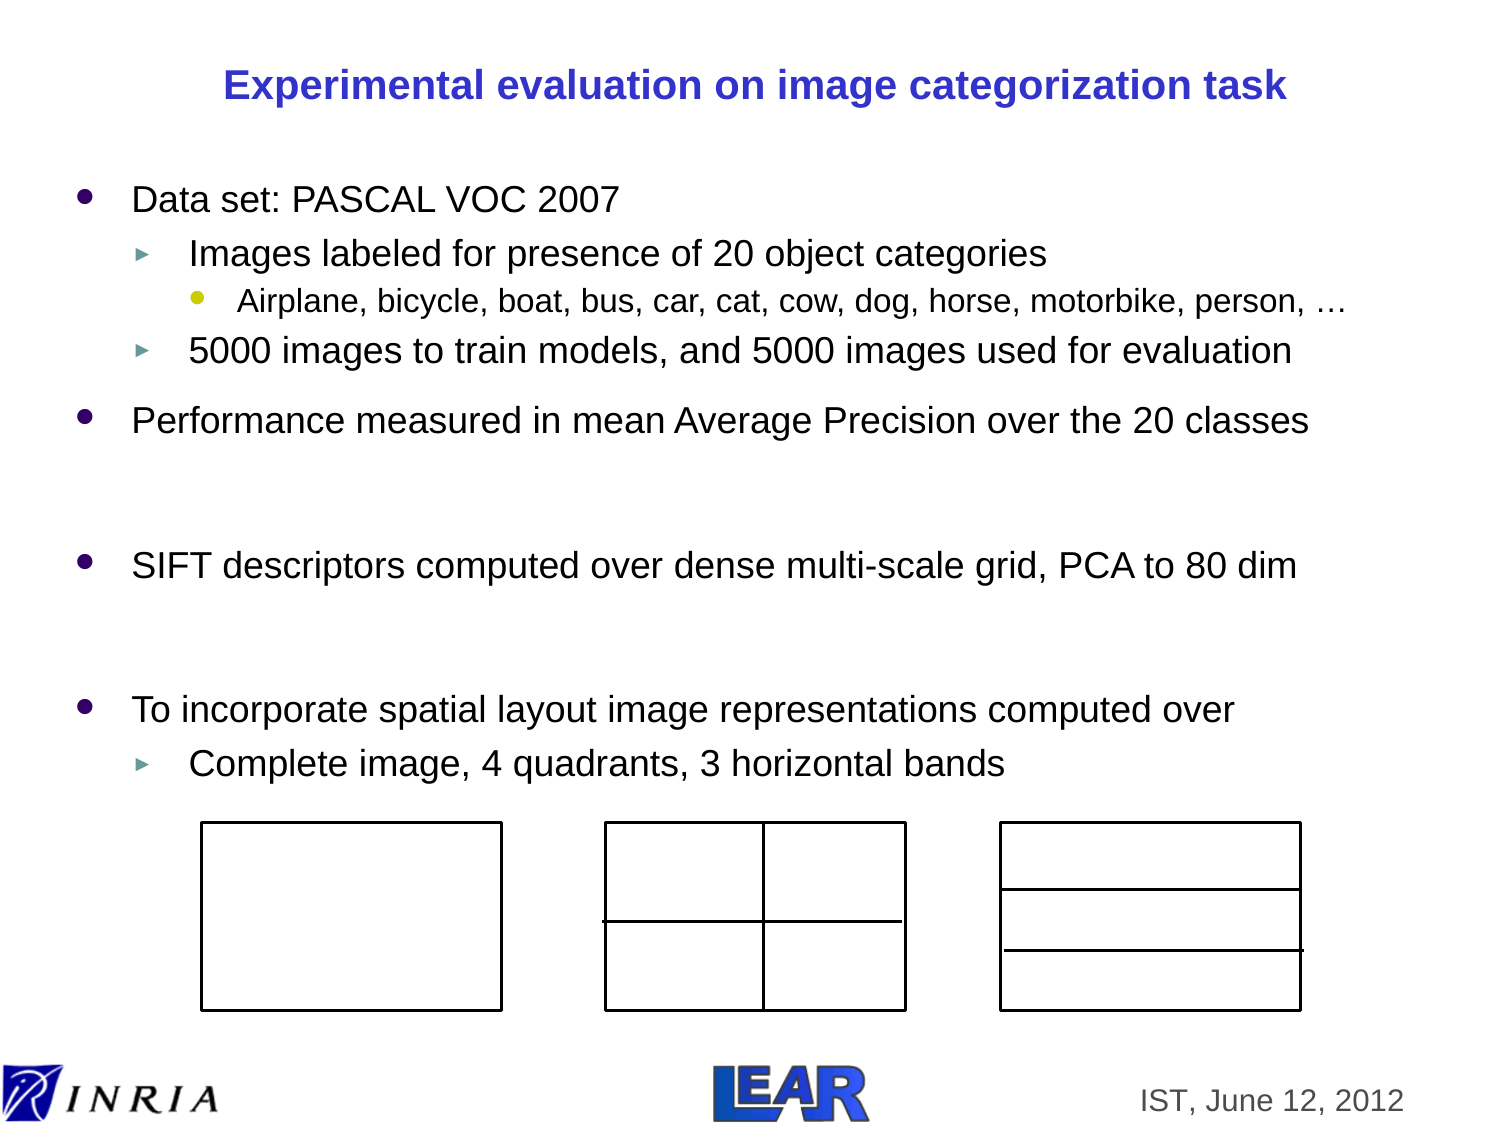

# Experimental evaluation on image categorization task
Data set: PASCAL VOC 2007
Images labeled for presence of 20 object categories
Airplane, bicycle, boat, bus, car, cat, cow, dog, horse, motorbike, person, …
5000 images to train models, and 5000 images used for evaluation
Performance measured in mean Average Precision over the 20 classes
SIFT descriptors computed over dense multi-scale grid, PCA to 80 dim
To incorporate spatial layout image representations computed over
Complete image, 4 quadrants, 3 horizontal bands